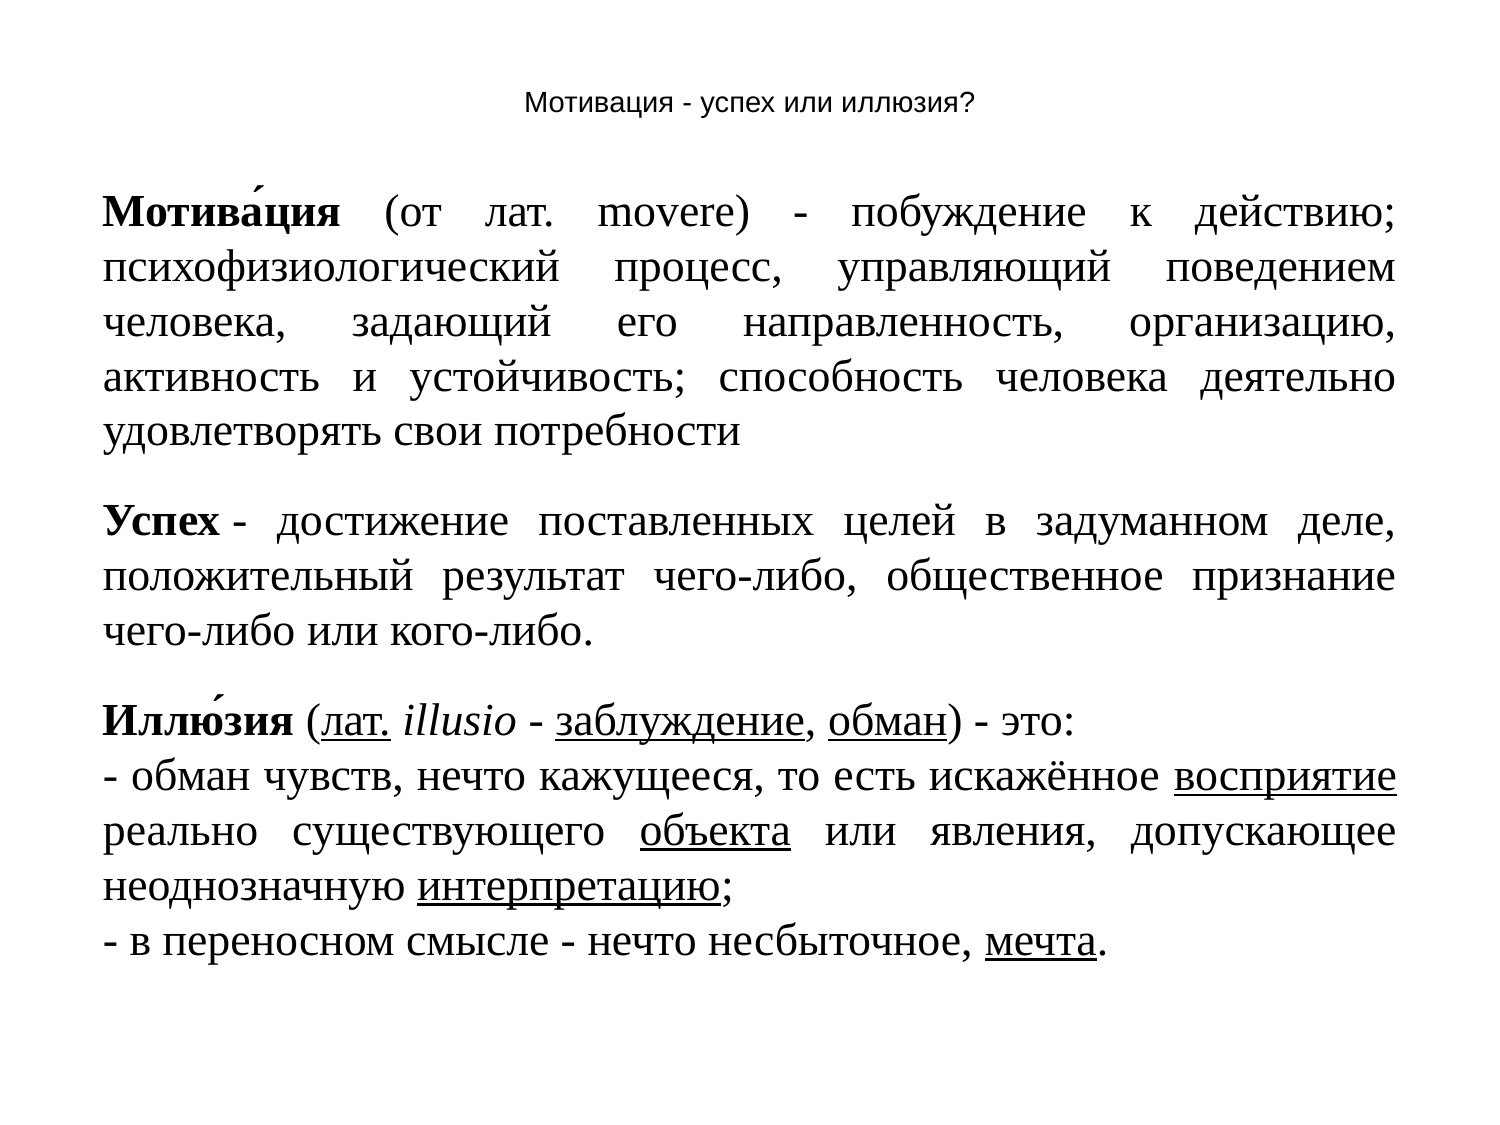

# Мотивация - успех или иллюзия?
Мотива́ция (от лат. movere) - побуждение к действию; психофизиологический процесс, управляющий поведением человека, задающий его направленность, организацию, активность и устойчивость; способность человека деятельно удовлетворять свои потребности
Успех - достижение поставленных целей в задуманном деле, положительный результат чего-либо, общественное признание чего-либо или кого-либо.
Иллю́зия (лат. illusio - заблуждение, обман) - это:
- обман чувств, нечто кажущееся, то есть искажённое восприятие реально существующего объекта или явления, допускающее неоднозначную интерпретацию;
- в переносном смысле - нечто несбыточное, мечта.